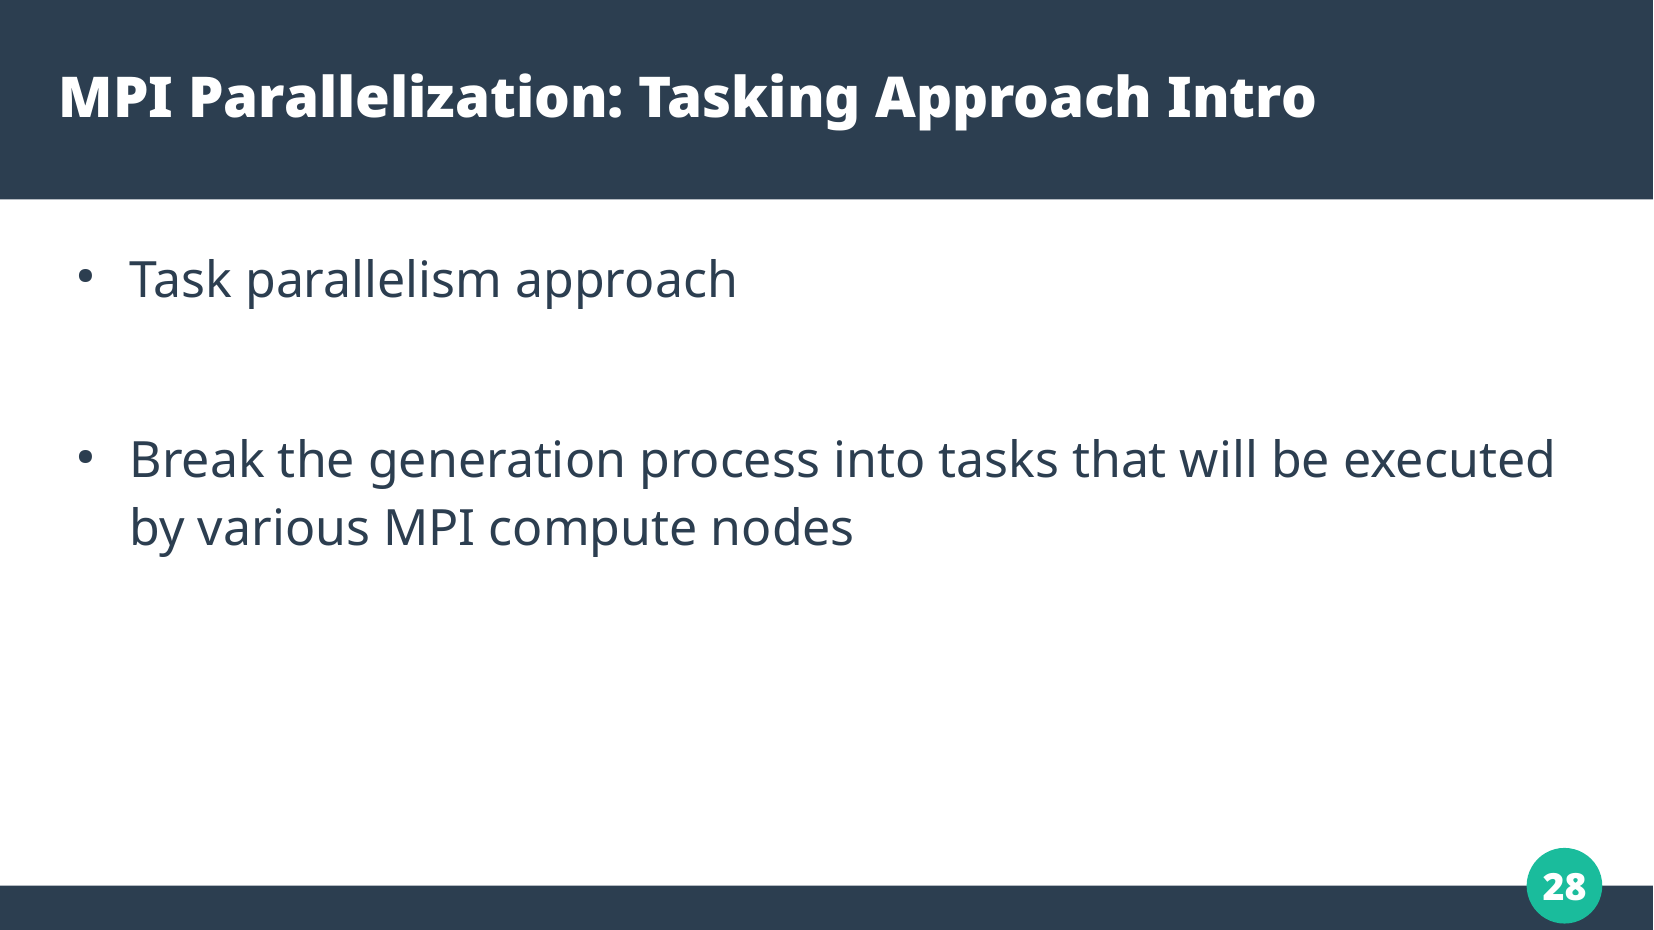

# MPI Parallelization: Tasking Approach Intro
Task parallelism approach
Break the generation process into tasks that will be executed by various MPI compute nodes